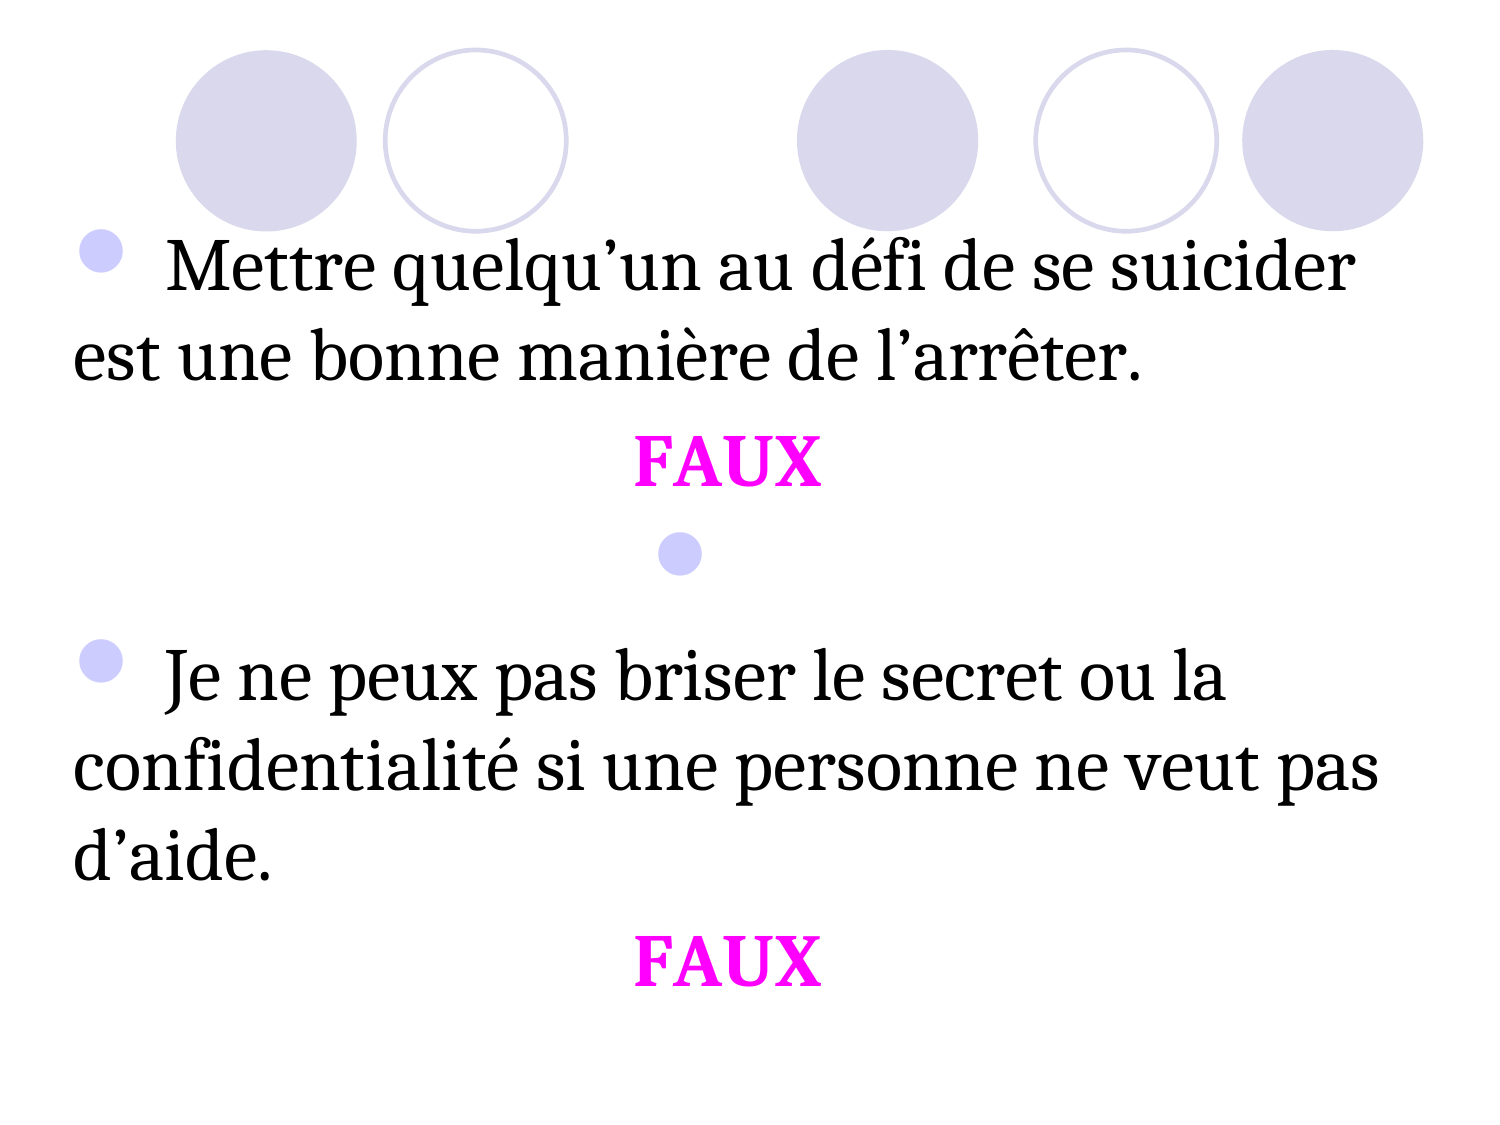

# Mettre quelqu’un au défi de se suicider est une bonne manière de l’arrêter.
FAUX
 Je ne peux pas briser le secret ou la confidentialité si une personne ne veut pas d’aide.
FAUX